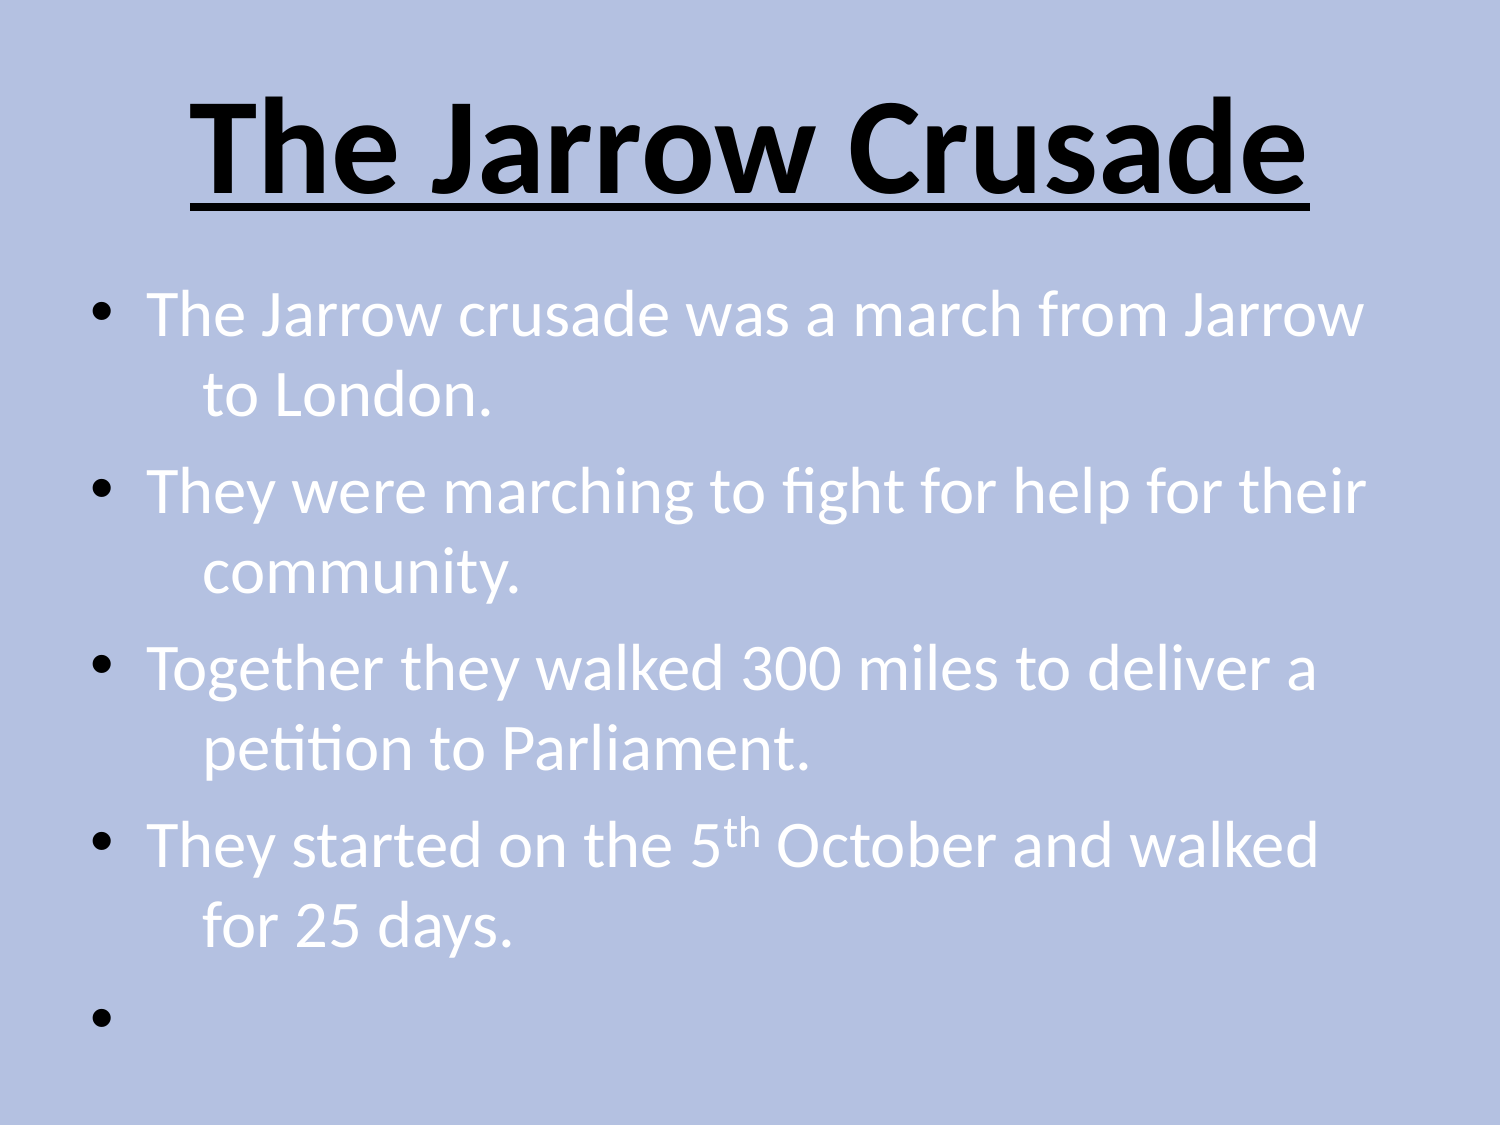

# The Jarrow Crusade
The Jarrow crusade was a march from Jarrow to London.
They were marching to fight for help for their community.
Together they walked 300 miles to deliver a petition to Parliament.
They started on the 5th October and walked for 25 days.